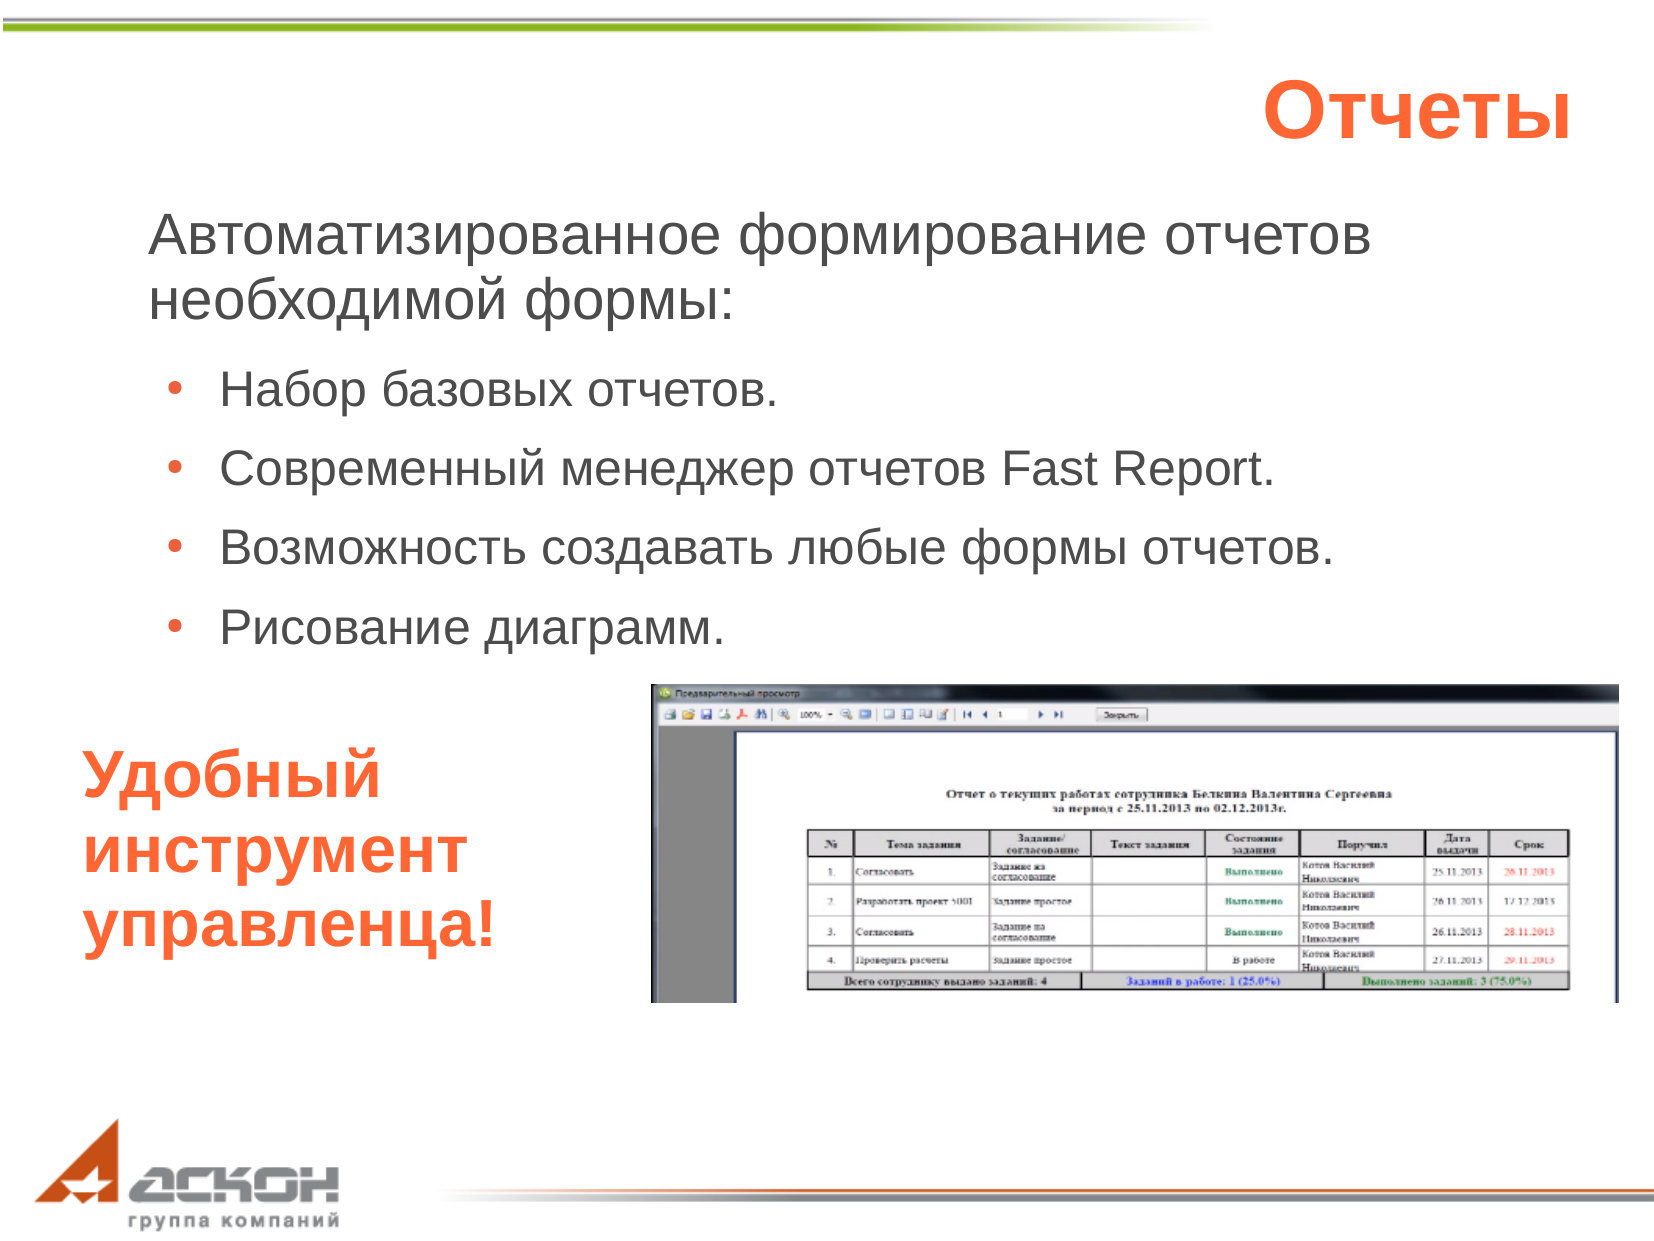

# Отчеты
Автоматизированное формирование отчетов необходимой формы:
Набор базовых отчетов.
Современный менеджер отчетов Fast Report.
Возможность создавать любые формы отчетов.
Рисование диаграмм.
Удобный
инструмент управленца!